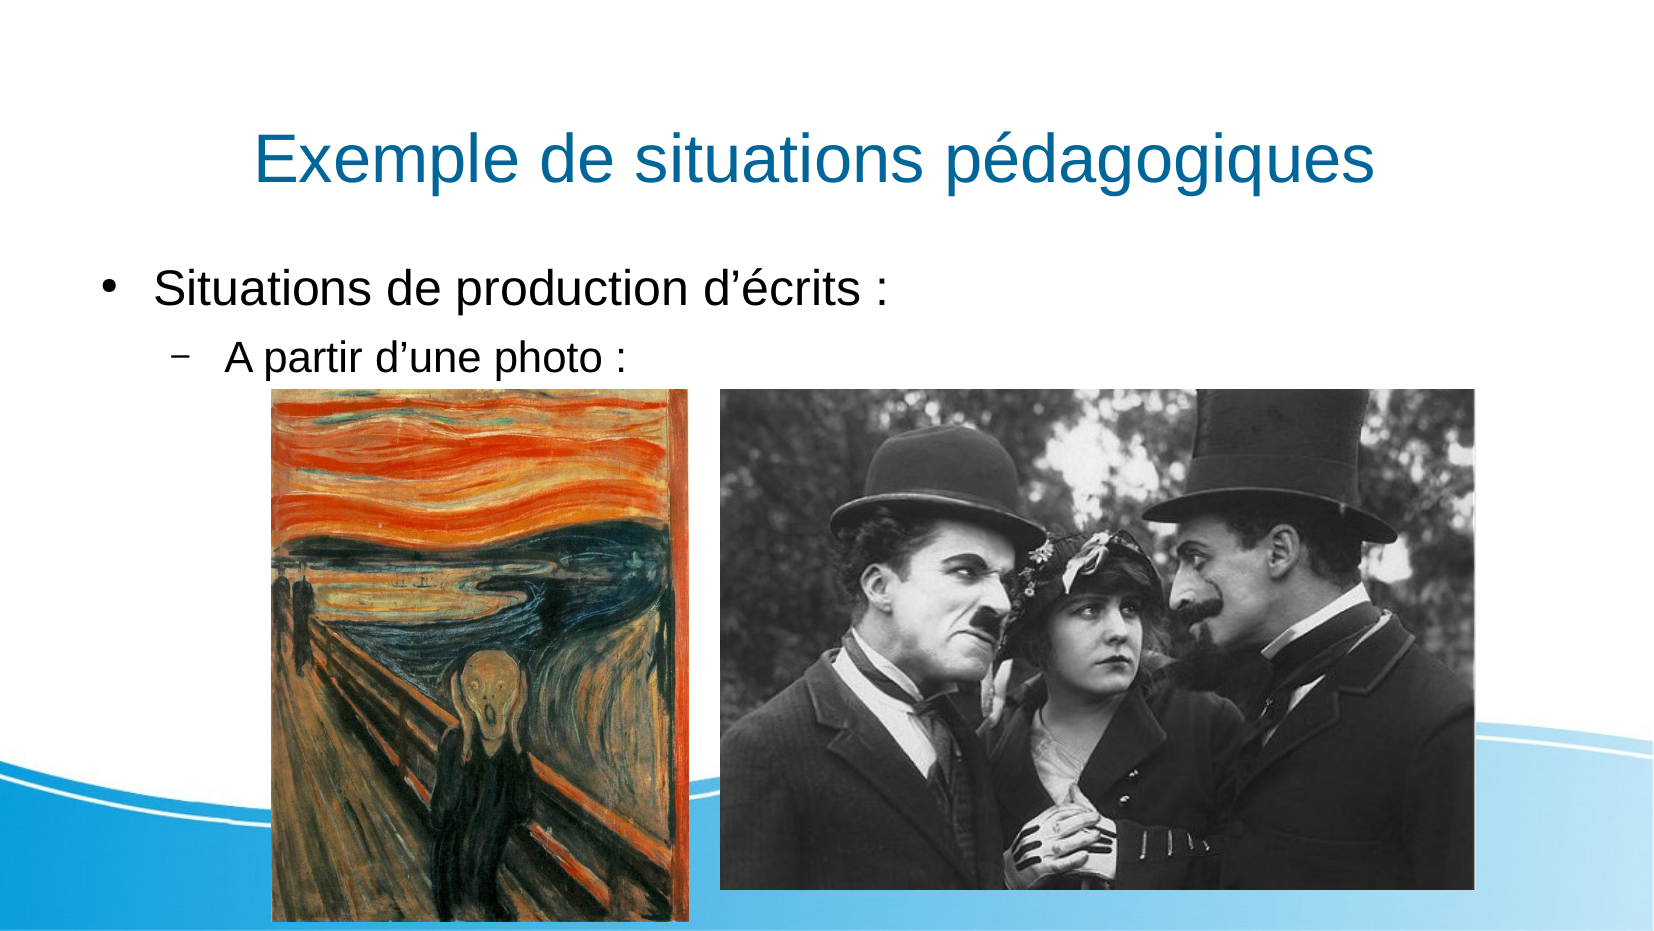

# Exemple de situations pédagogiques
Situations de production d’écrits :
A partir d’une photo :